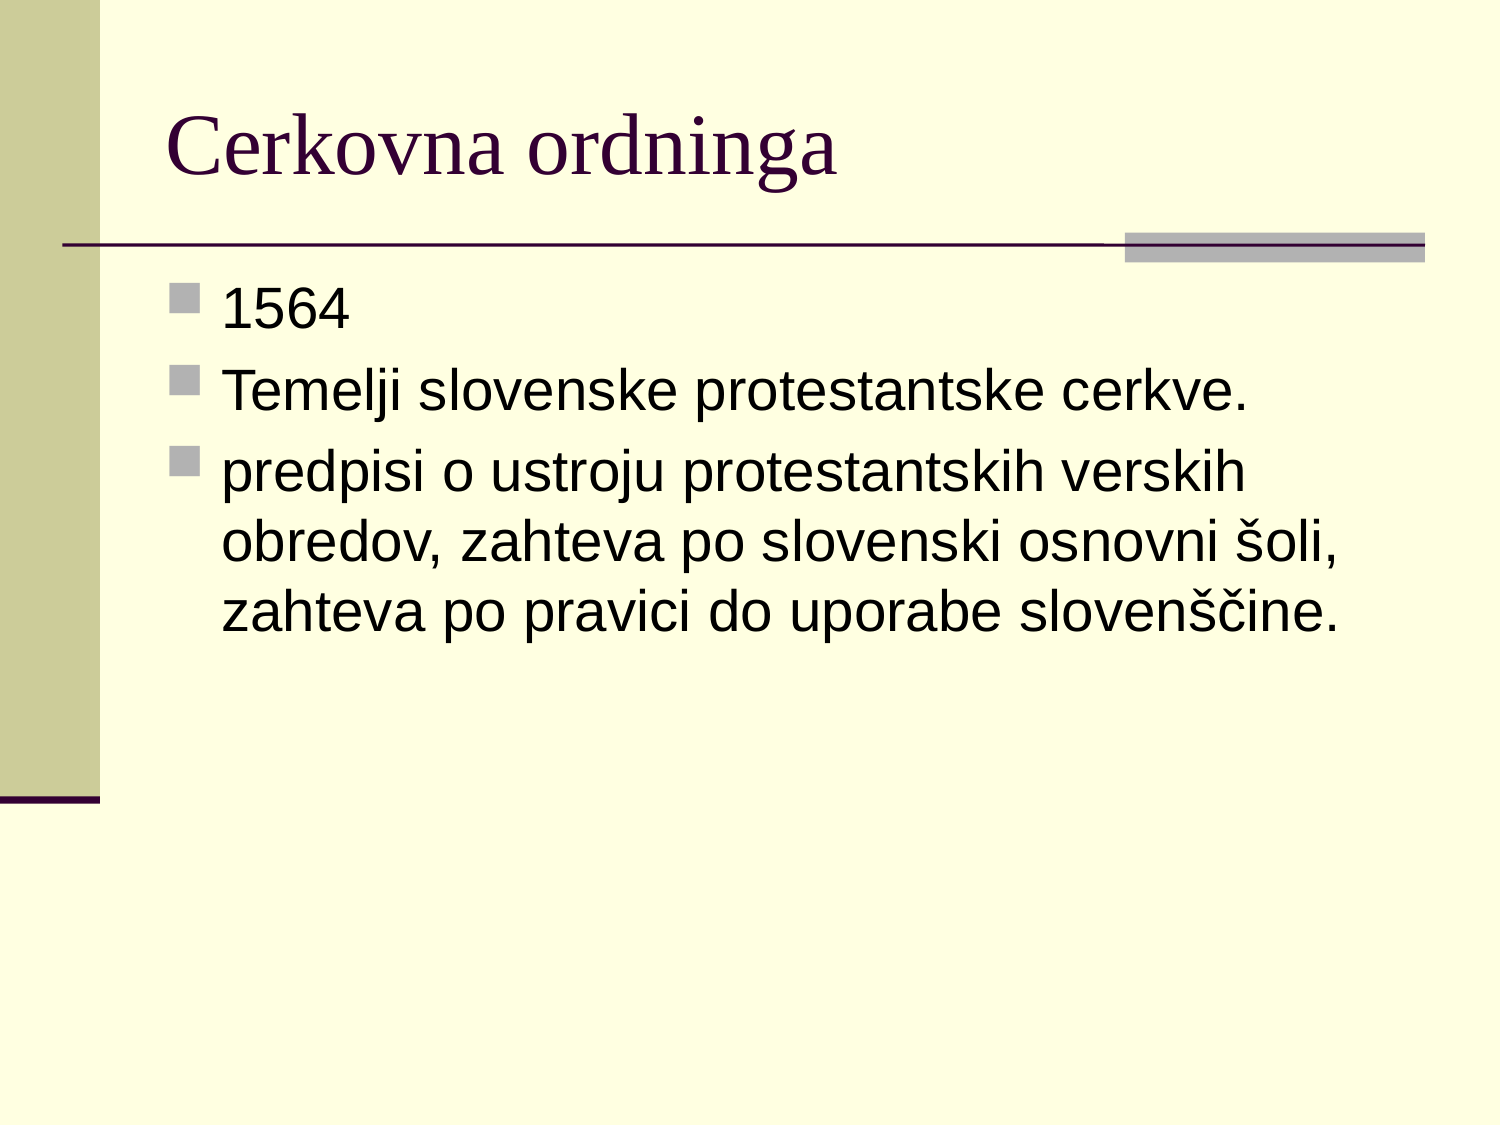

# Cerkovna ordninga
1564
Temelji slovenske protestantske cerkve.
predpisi o ustroju protestantskih verskih obredov, zahteva po slovenski osnovni šoli, zahteva po pravici do uporabe slovenščine.